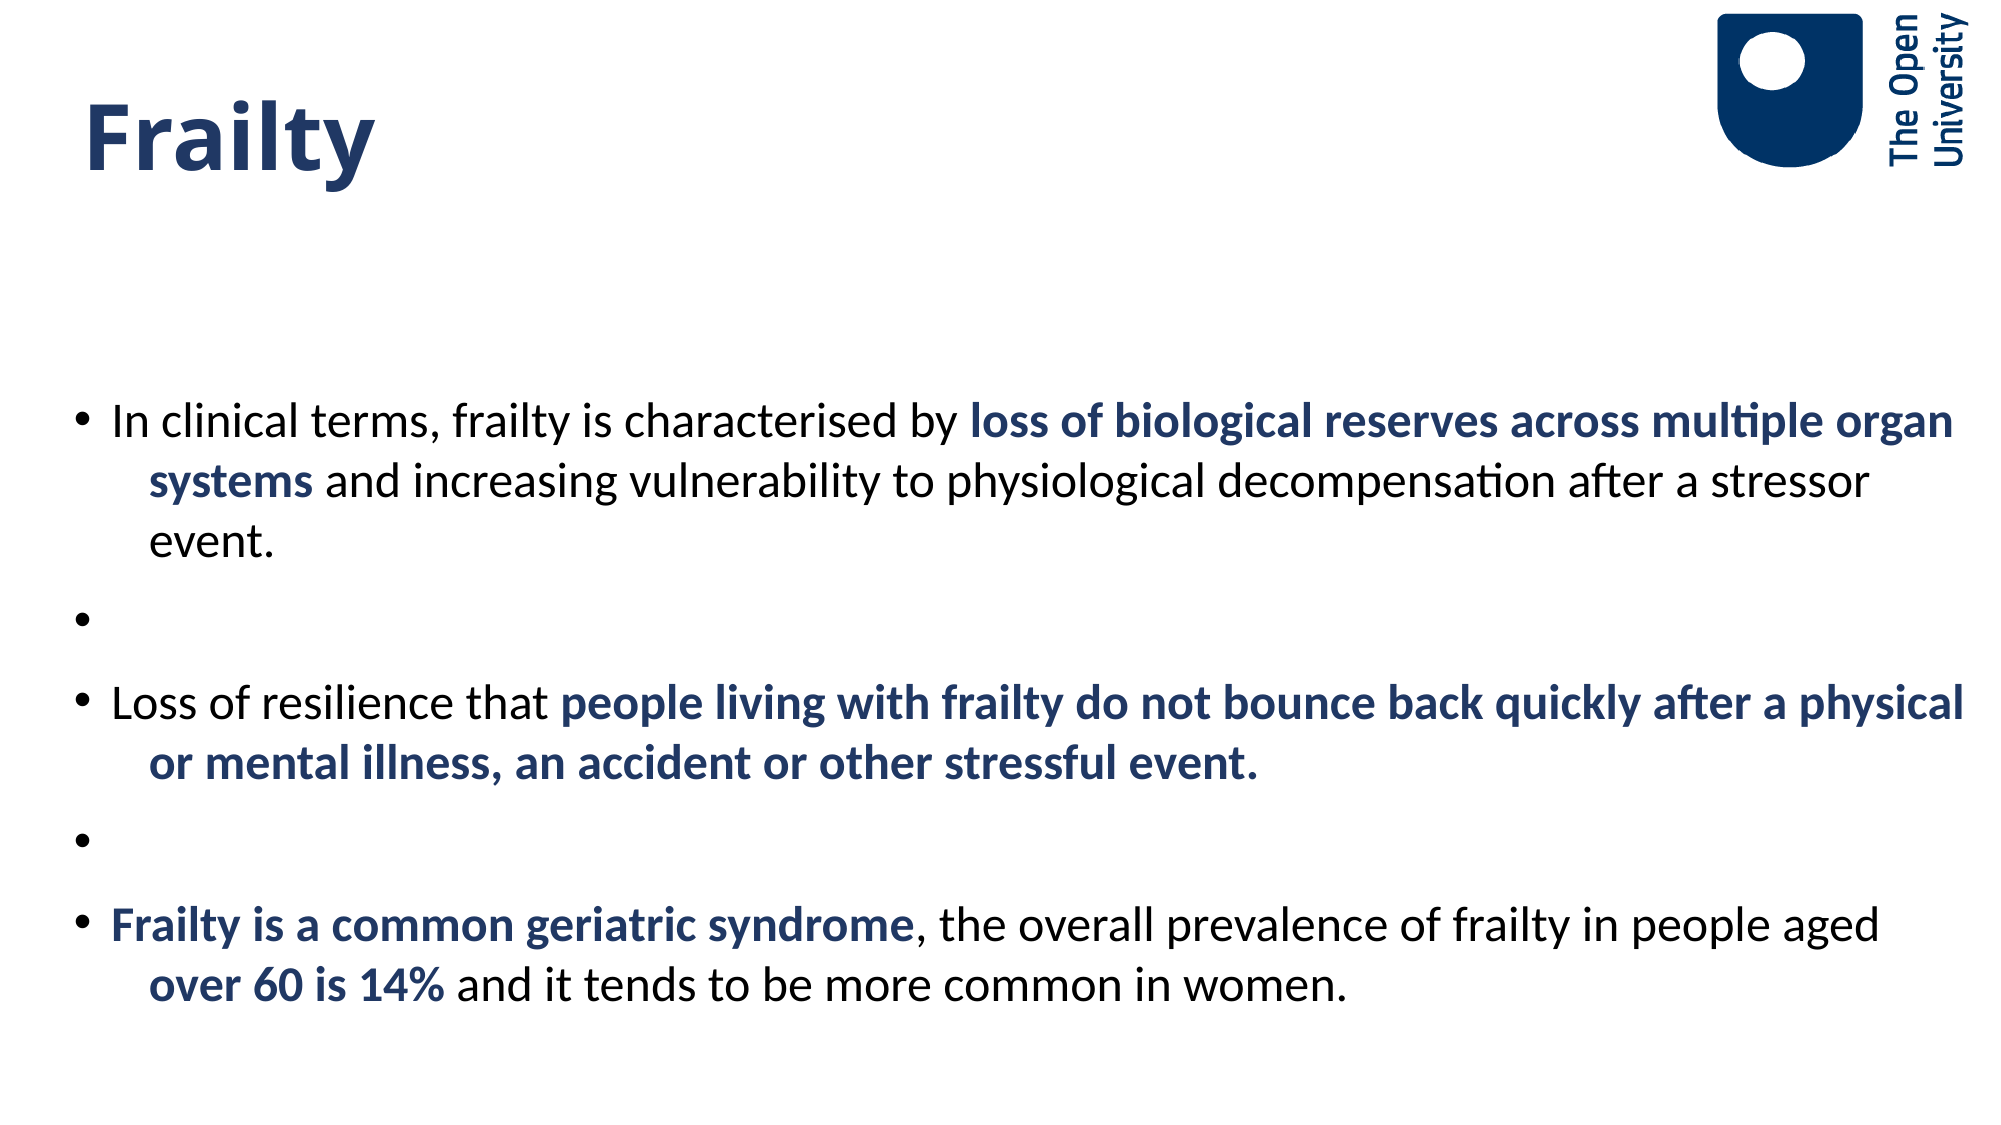

# Frailty
In clinical terms, frailty is characterised by loss of biological reserves across multiple organ systems and increasing vulnerability to physiological decompensation after a stressor event.
Loss of resilience that people living with frailty do not bounce back quickly after a physical or mental illness, an accident or other stressful event.
Frailty is a common geriatric syndrome, the overall prevalence of frailty in people aged over 60 is 14% and it tends to be more common in women.